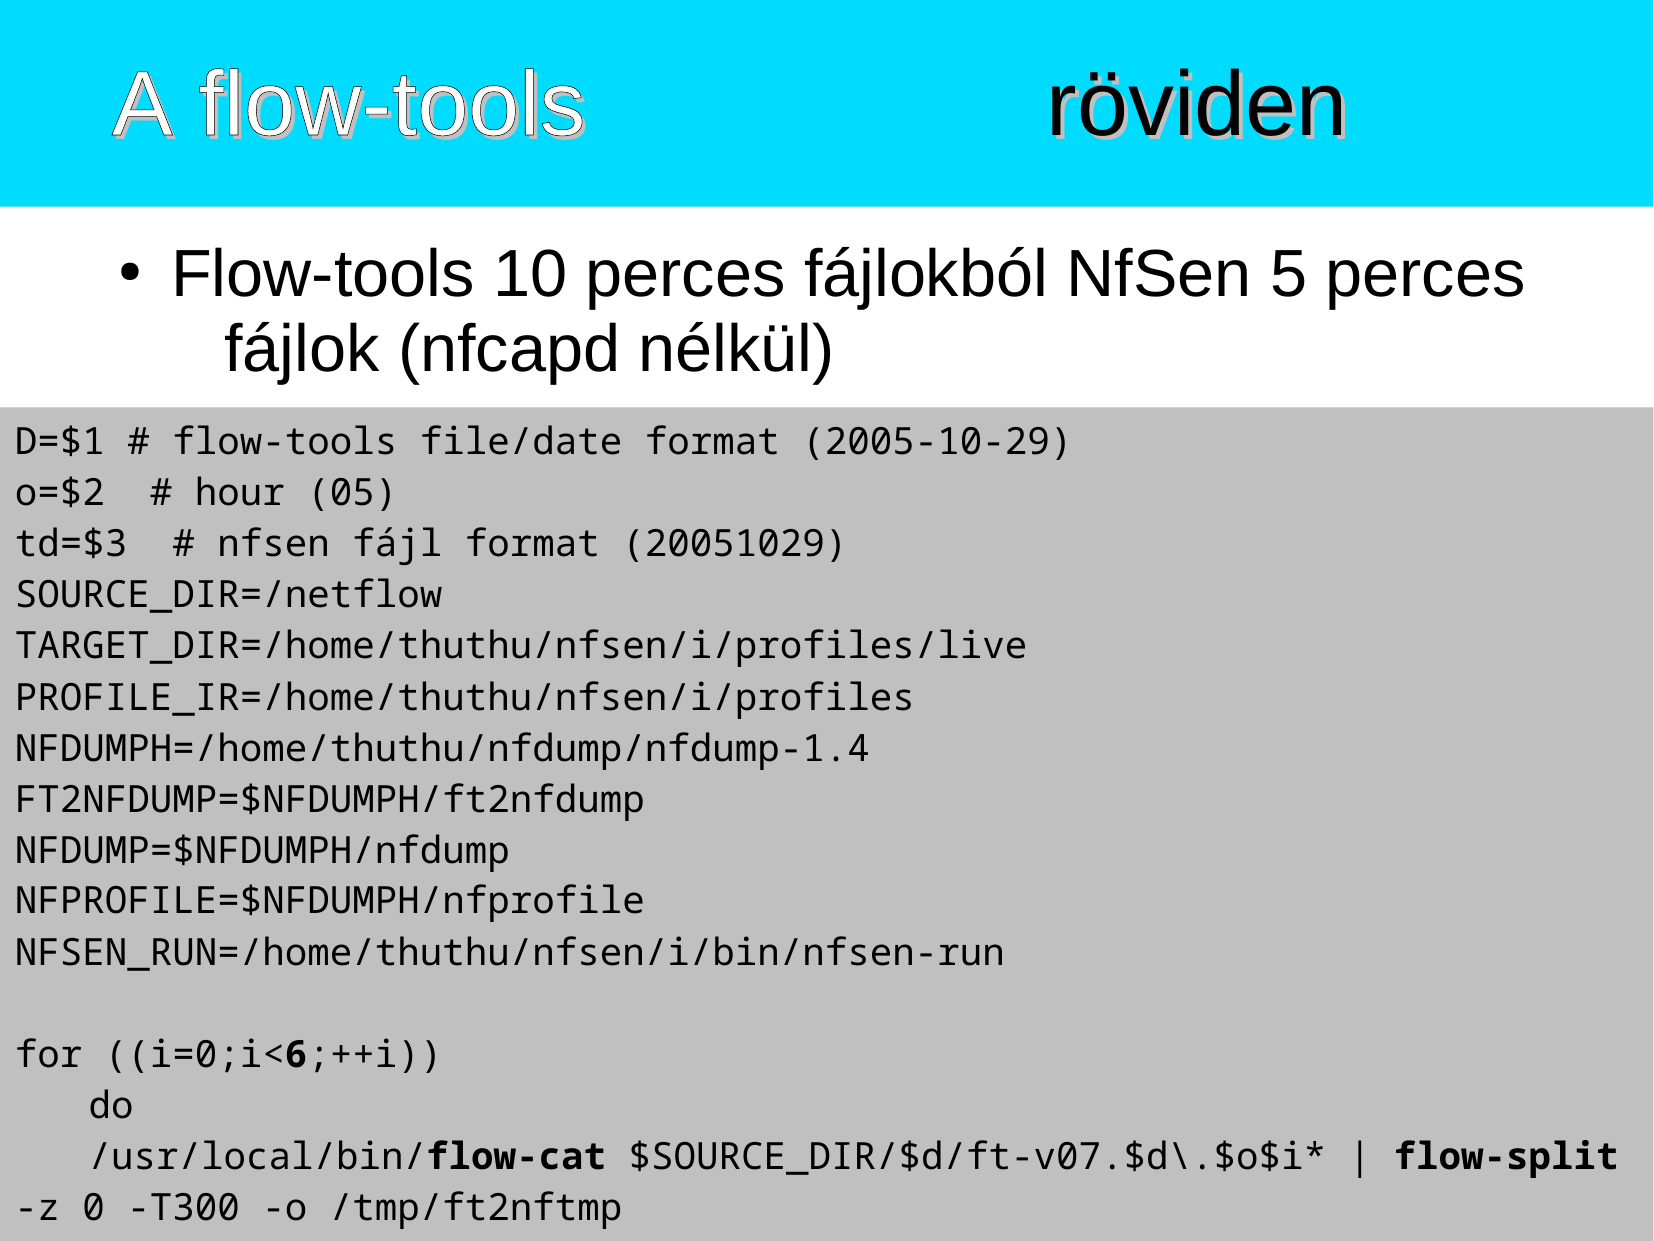

A flow-tools	röviden
# Flow-tools 10 perces fájlokból NfSen 5 perces fájlok (nfcapd nélkül)
D=$1 # flow-tools file/date format (2005-10-29)
o=$2 # hour (05)
td=$3 # nfsen fájl format (20051029)
SOURCE_DIR=/netflow
TARGET_DIR=/home/thuthu/nfsen/i/profiles/live
PROFILE_IR=/home/thuthu/nfsen/i/profiles
NFDUMPH=/home/thuthu/nfdump/nfdump-1.4
FT2NFDUMP=$NFDUMPH/ft2nfdump
NFDUMP=$NFDUMPH/nfdump
NFPROFILE=$NFDUMPH/nfprofile
NFSEN_RUN=/home/thuthu/nfsen/i/bin/nfsen-run
for ((i=0;i<6;++i))
	do
	/usr/local/bin/flow-cat $SOURCE_DIR/$d/ft-v07.$d\.$o$i* | flow-split -z 0 -T300 -o /tmp/ft2nftmp
	$FT2NFDUMP -r /tmp/ft2nftmp.0 | $NFDUMP -w $TARGET_DIR/upstream1/nfcapd.$td$o$i\0 'src net 152.66.0.0/16'